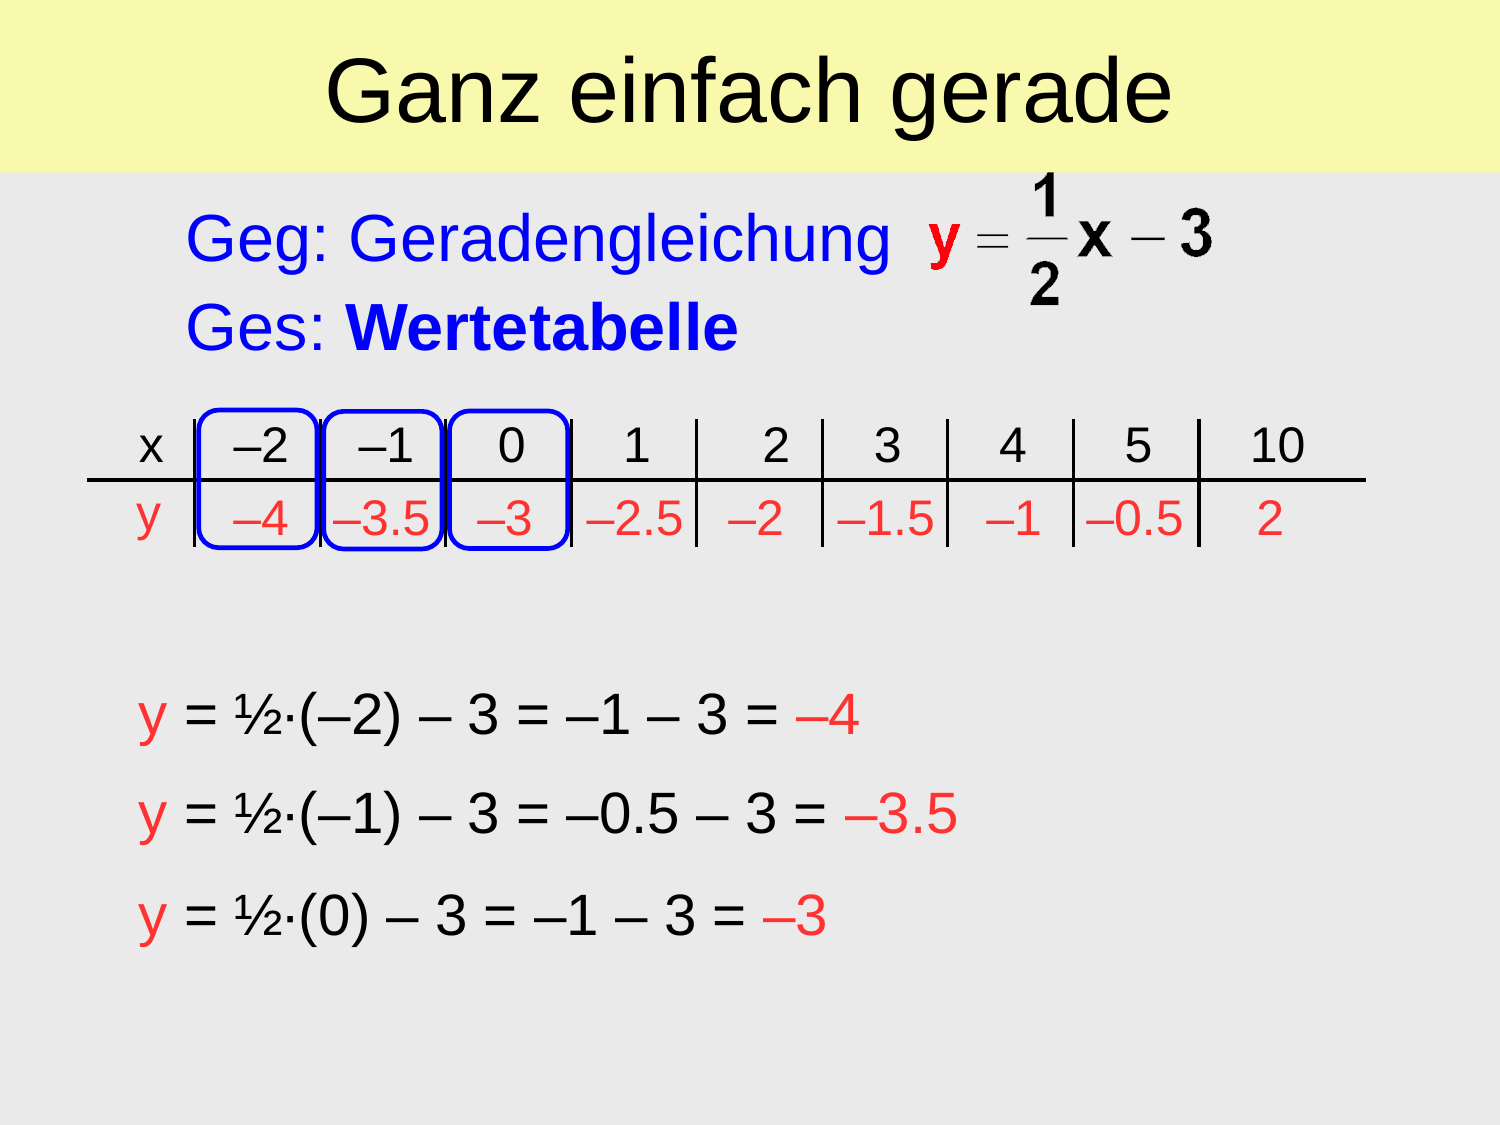

# Geg: Geradengleichung
Ges: Wertetabelle
x –2 –1 0 1 2 3 4 5 10
y
–4
–3.5
–3
–2.5
–2
–1.5
–1
–0.5
2
y = ½∙(–2) – 3 = –1 – 3 = –4
y = ½∙(–1) – 3 = –0.5 – 3 = –3.5
y = ½∙(0) – 3 = –1 – 3 = –3